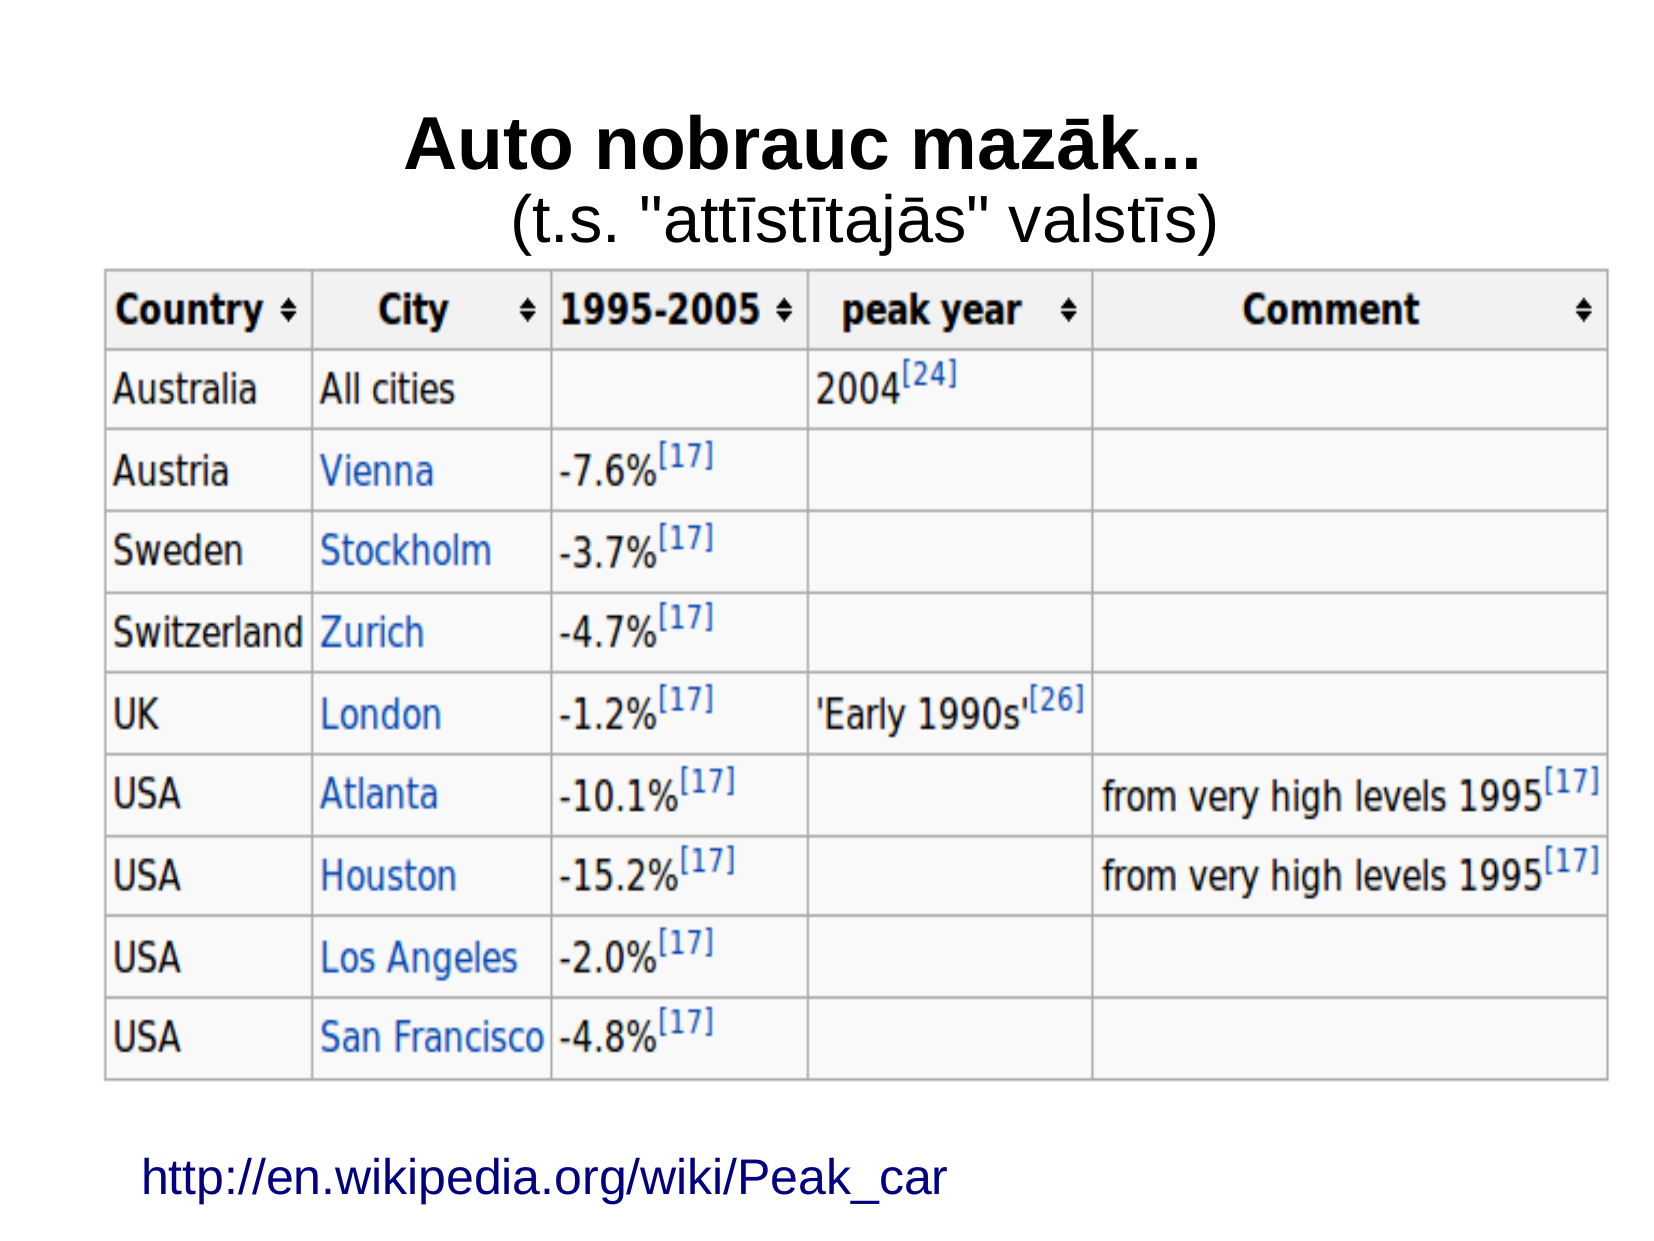

# Auto nobrauc mazāk...
(t.s. "attīstītajās" valstīs)
http://en.wikipedia.org/wiki/Peak_car